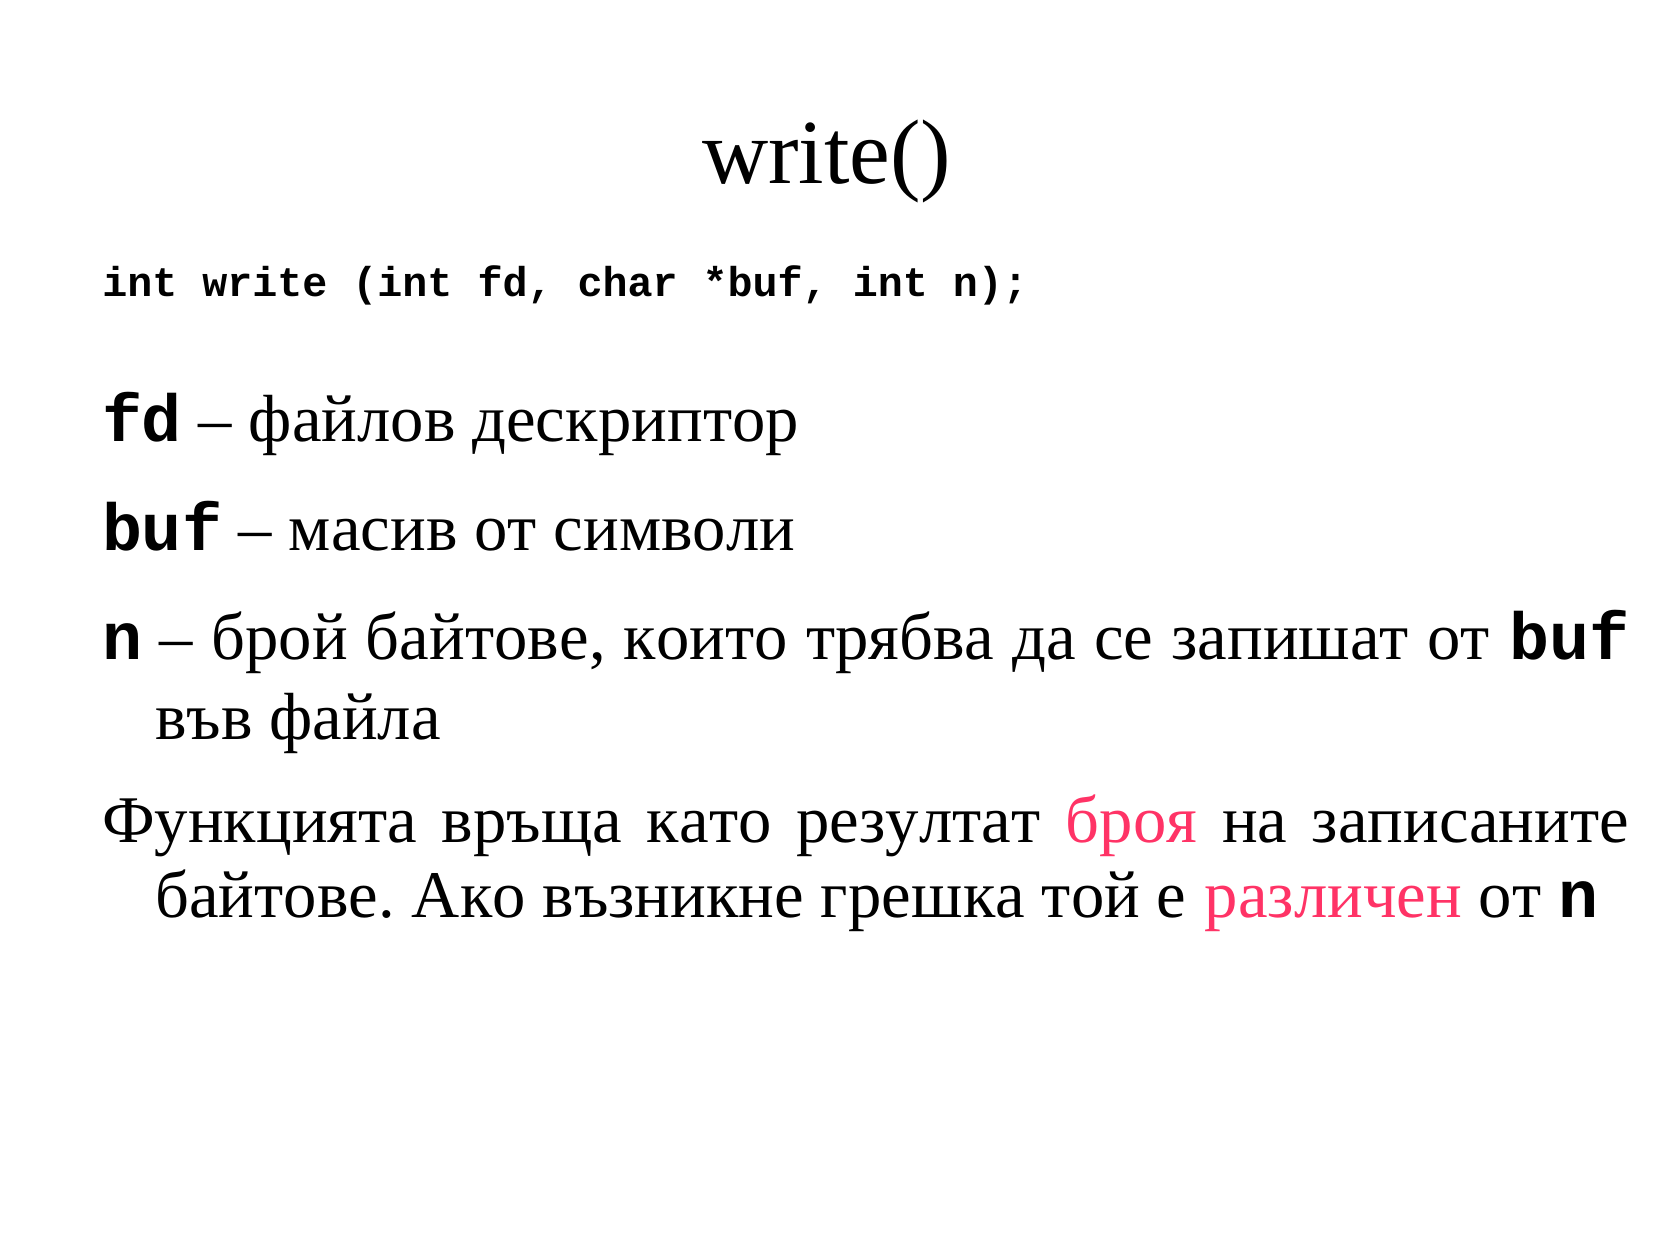

# write()
int write (int fd, char *buf, int n);
fd – файлов дескриптор
buf – масив от символи
n – брой байтове, които трябва да се запишат от buf във файла
Функцията връща като резултат броя на записаните байтове. Ако възникне грешка той е различен от n